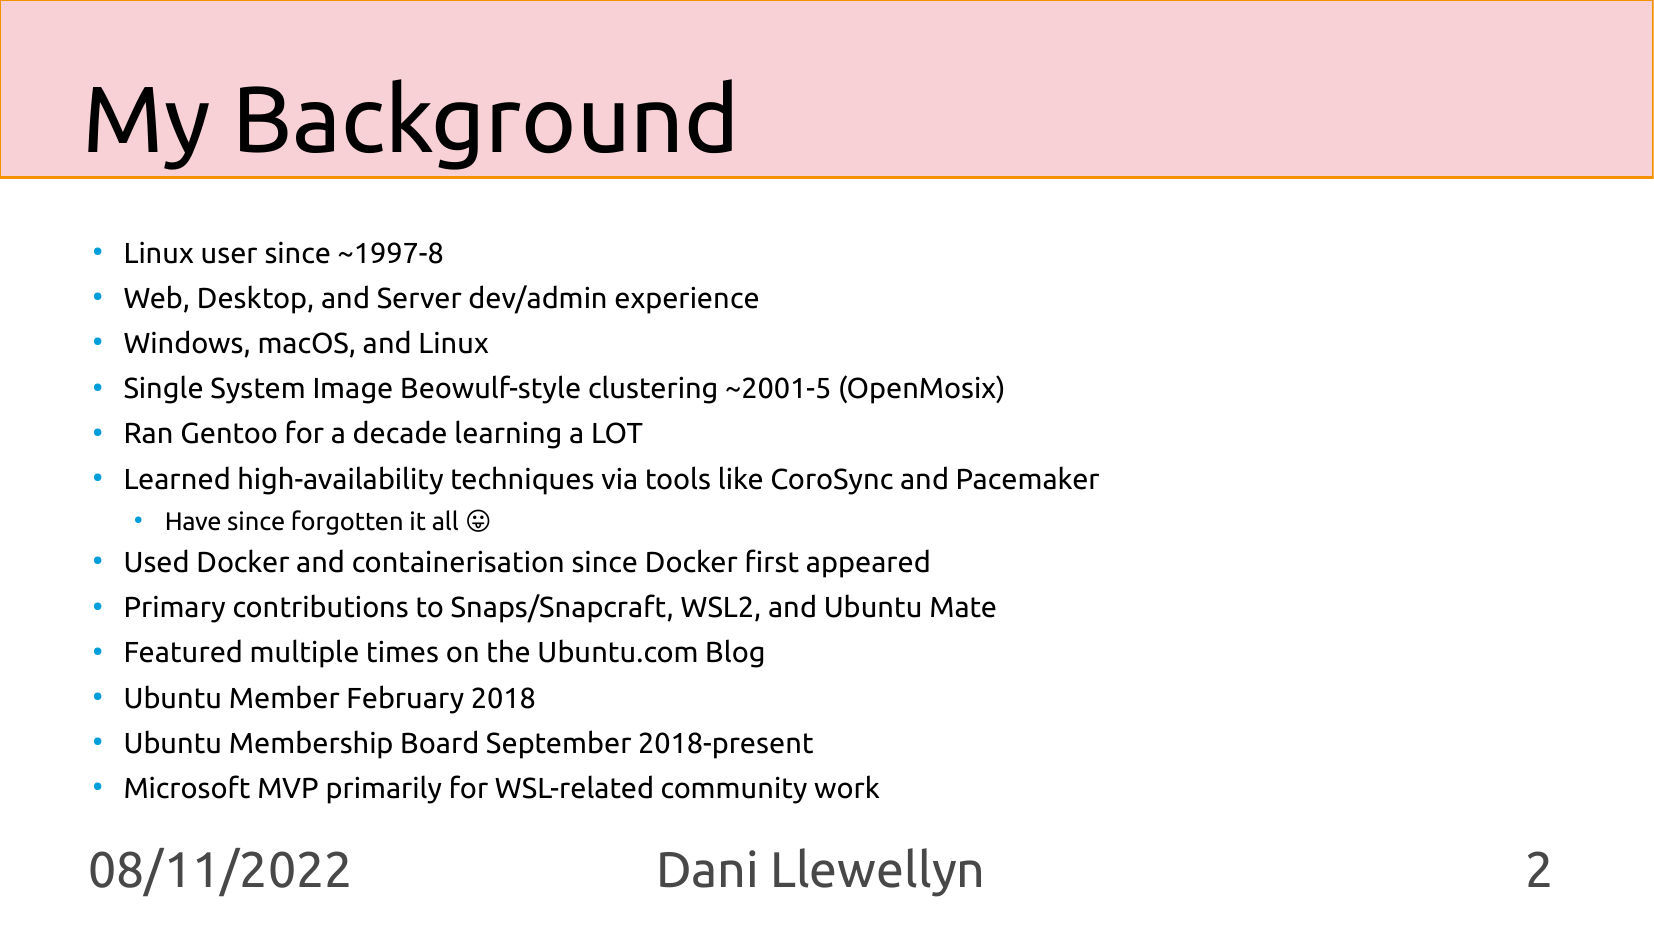

# My Background
Linux user since ~1997-8
Web, Desktop, and Server dev/admin experience
Windows, macOS, and Linux
Single System Image Beowulf-style clustering ~2001-5 (OpenMosix)
Ran Gentoo for a decade learning a LOT
Learned high-availability techniques via tools like CoroSync and Pacemaker
Have since forgotten it all 😛
Used Docker and containerisation since Docker first appeared
Primary contributions to Snaps/Snapcraft, WSL2, and Ubuntu Mate
Featured multiple times on the Ubuntu.com Blog
Ubuntu Member February 2018
Ubuntu Membership Board September 2018-present
Microsoft MVP primarily for WSL-related community work
08/11/2022
Dani Llewellyn
2